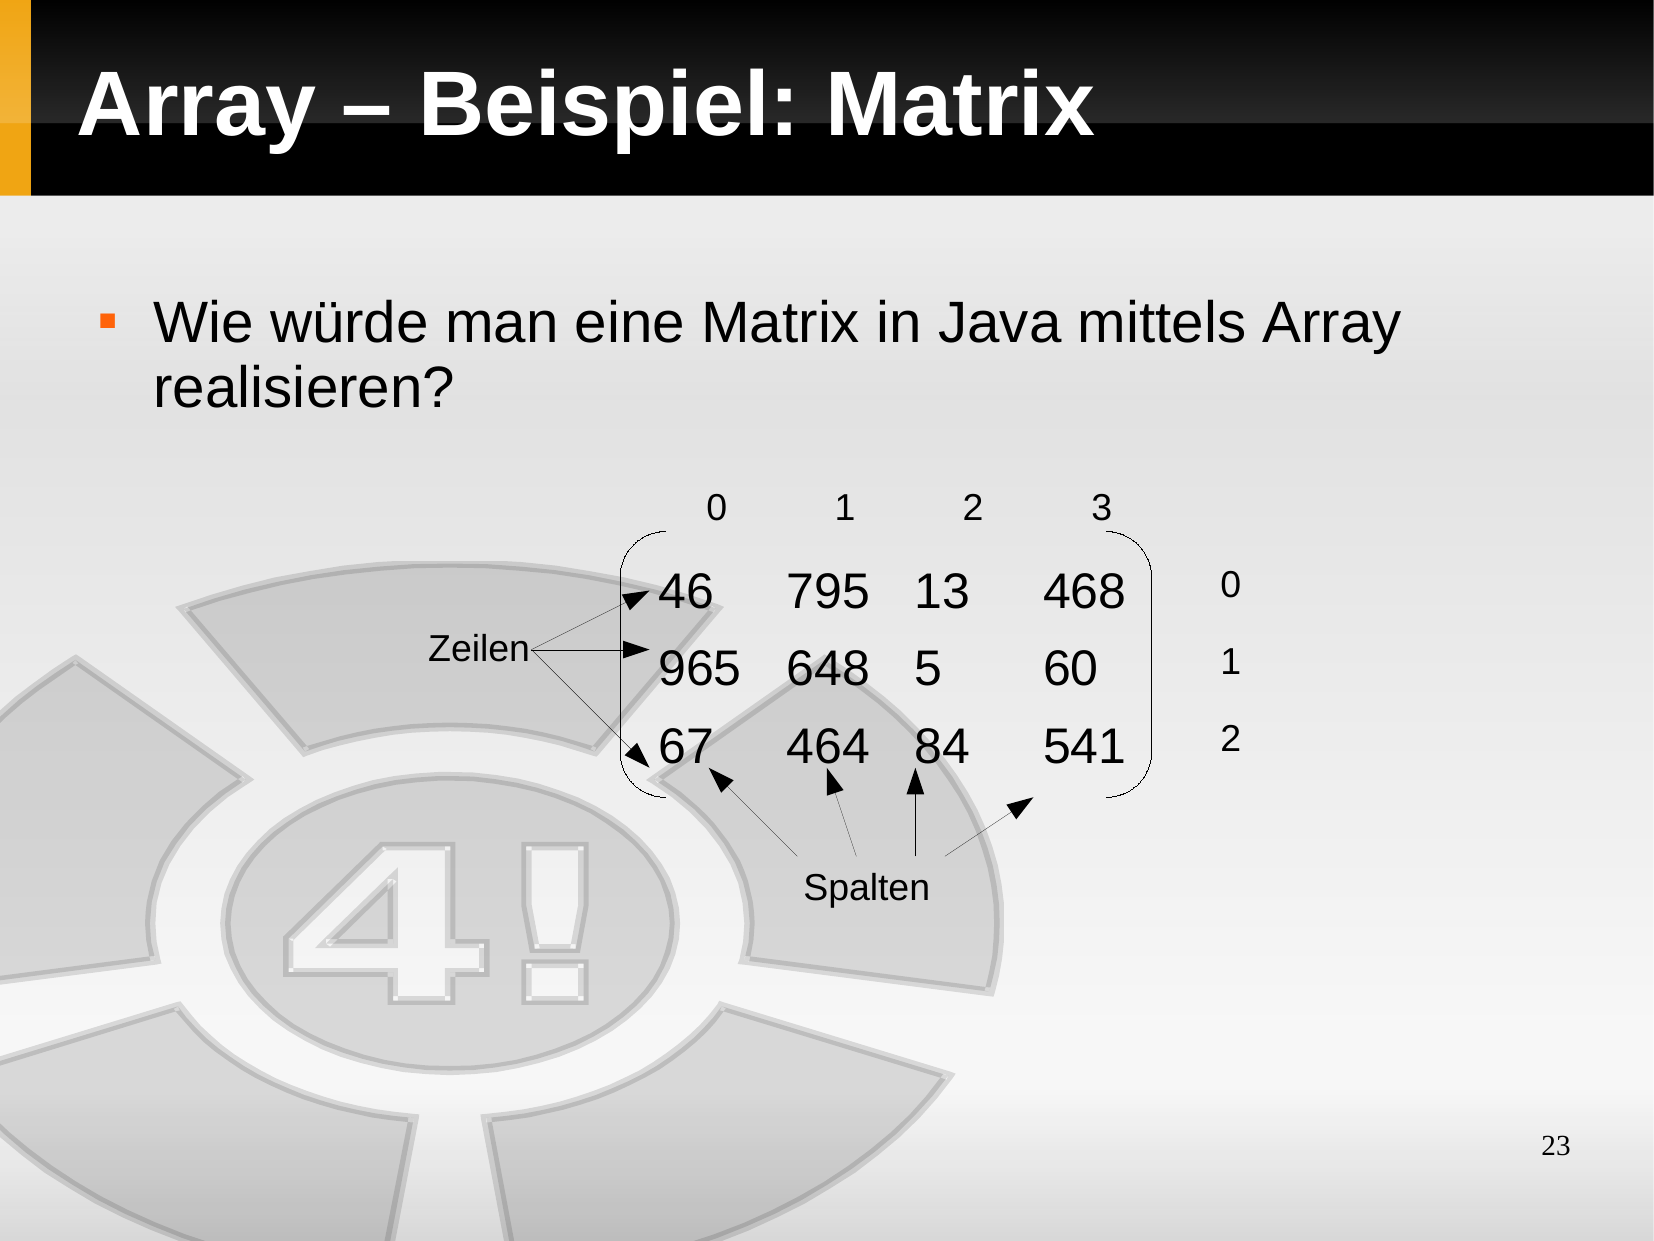

# Array – Beispiel: Matrix
Wie würde man eine Matrix in Java mittels Array realisieren?
| 0 | 1 | 2 | 3 | |
| --- | --- | --- | --- | --- |
| 46 | 795 | 13 | 468 | 0 |
| 965 | 648 | 5 | 60 | 1 |
| 67 | 464 | 84 | 541 | 2 |
| | | | |
| --- | --- | --- | --- |
| | | | |
| | | | |
Zeilen
Spalten
23